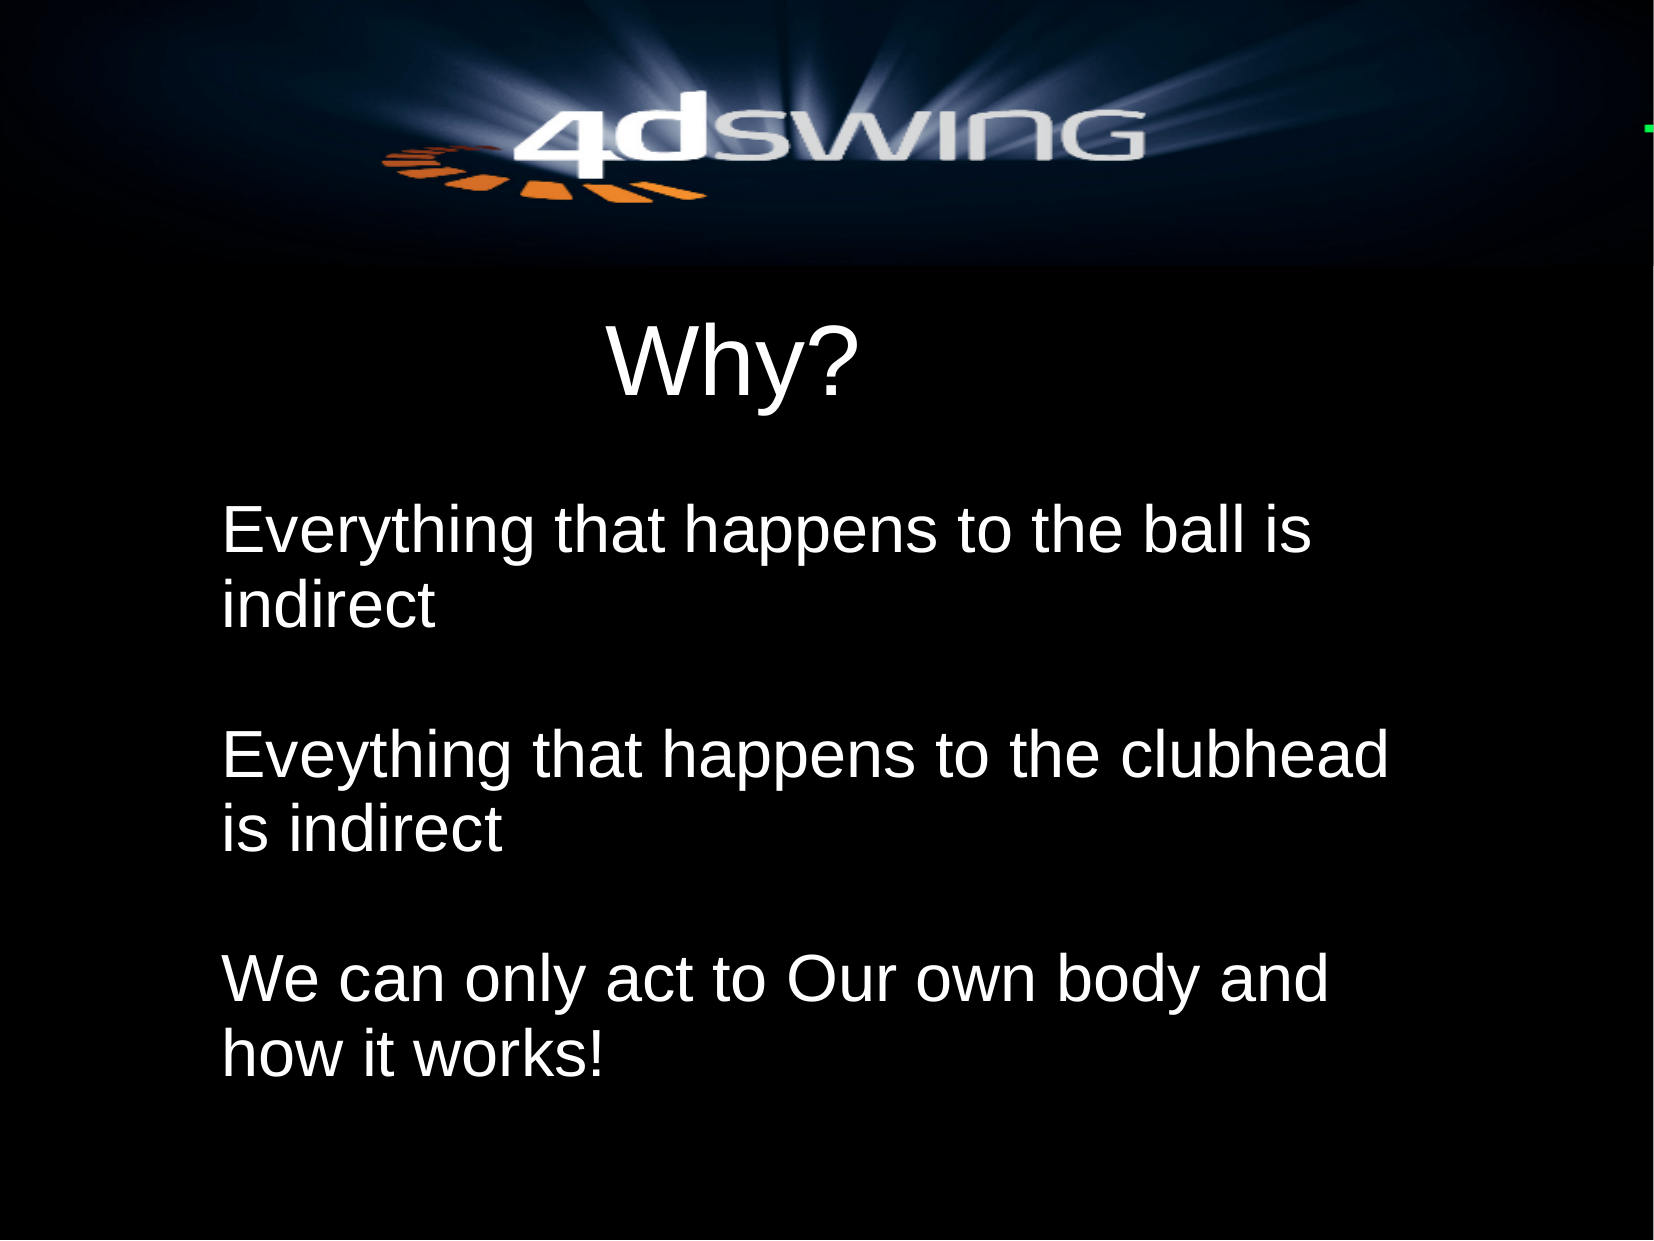

Why?
Everything that happens to the ball is indirect
Eveything that happens to the clubhead is indirect
We can only act to Our own body and how it works!